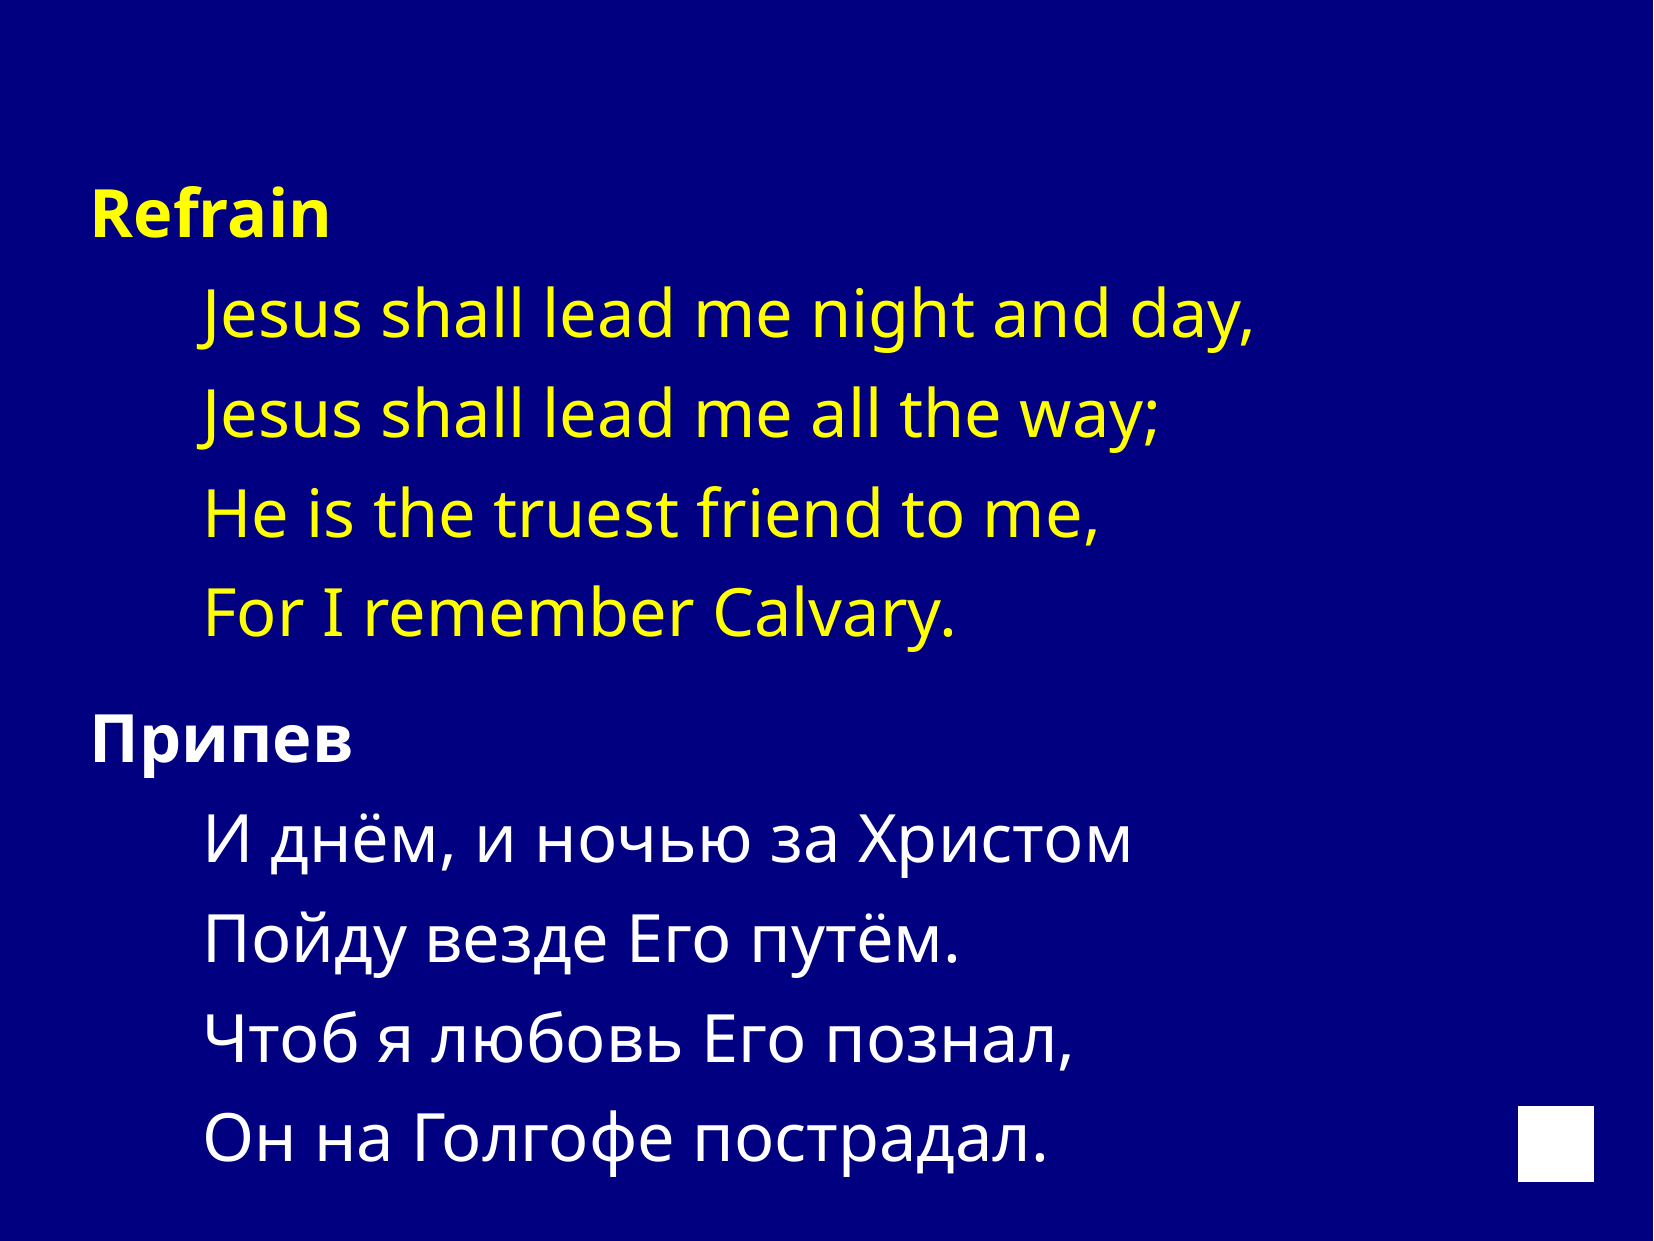

Refrain
	Jesus shall lead me night and day,
	Jesus shall lead me all the way;
	He is the truest friend to me,
	For I remember Calvary.
Припев
	И днём, и ночью за Христом
	Пойду везде Его путём.
	Чтоб я любовь Его познал,
	Он на Голгофе пострадал.